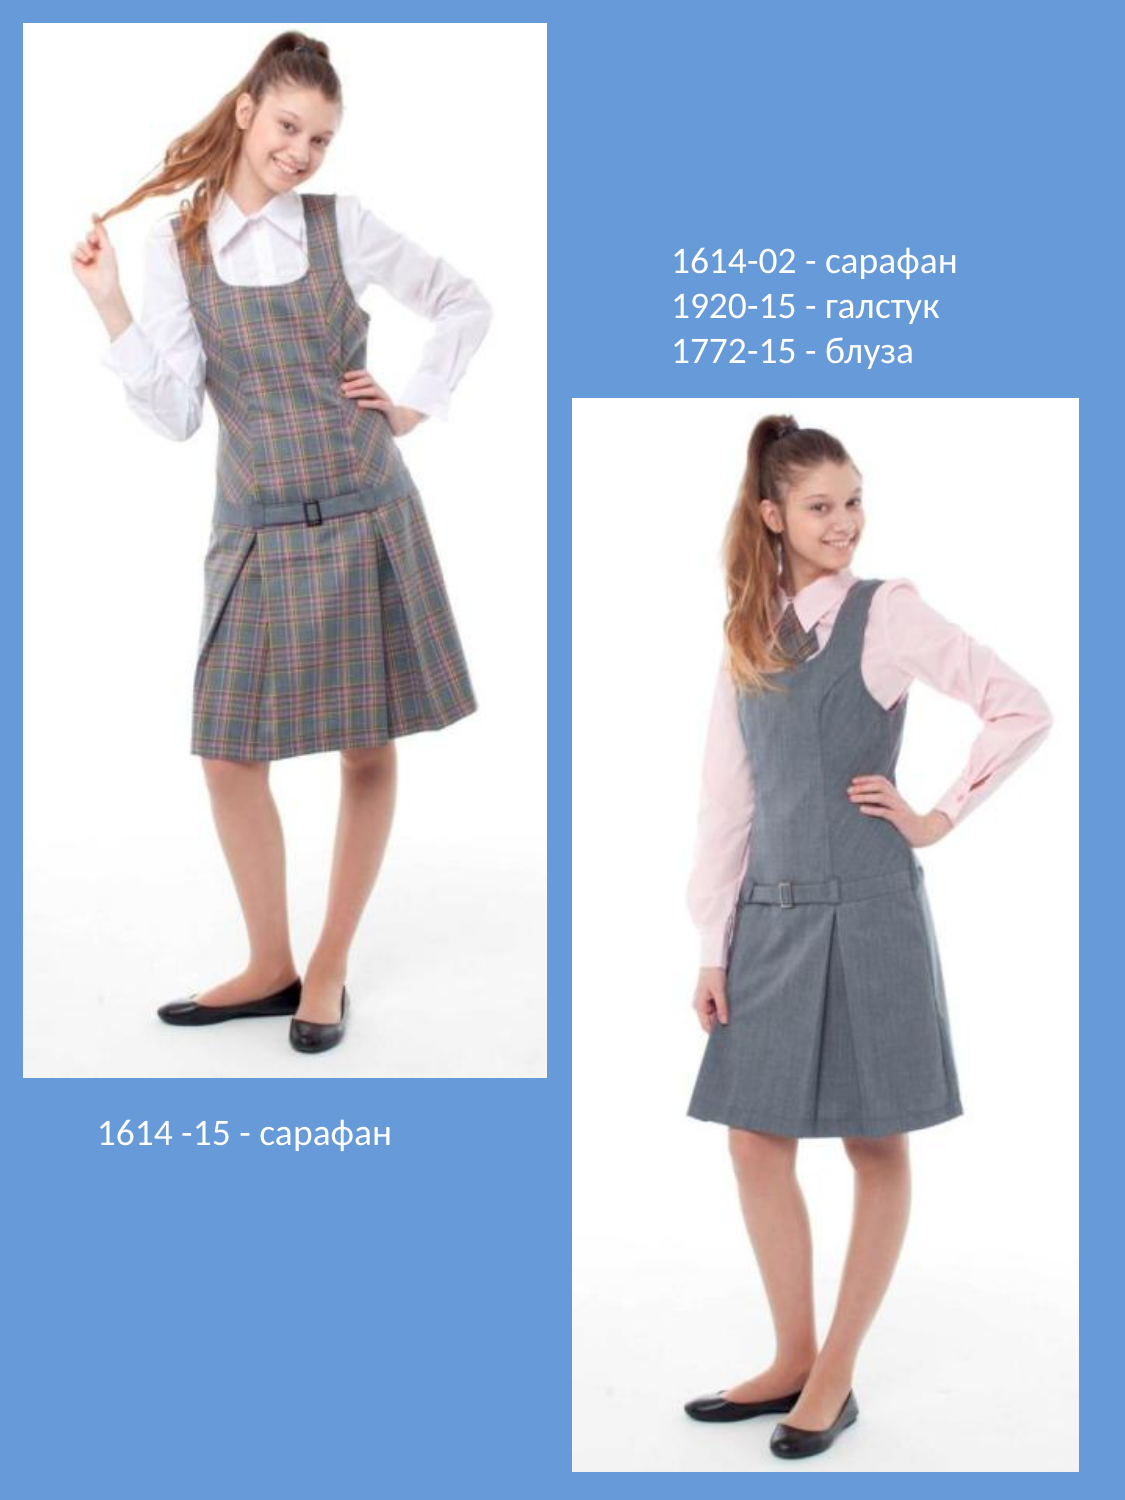

1614-02 - сарафан
1920-15 - галстук
1772-15 - блуза
1614 -15 - сарафан